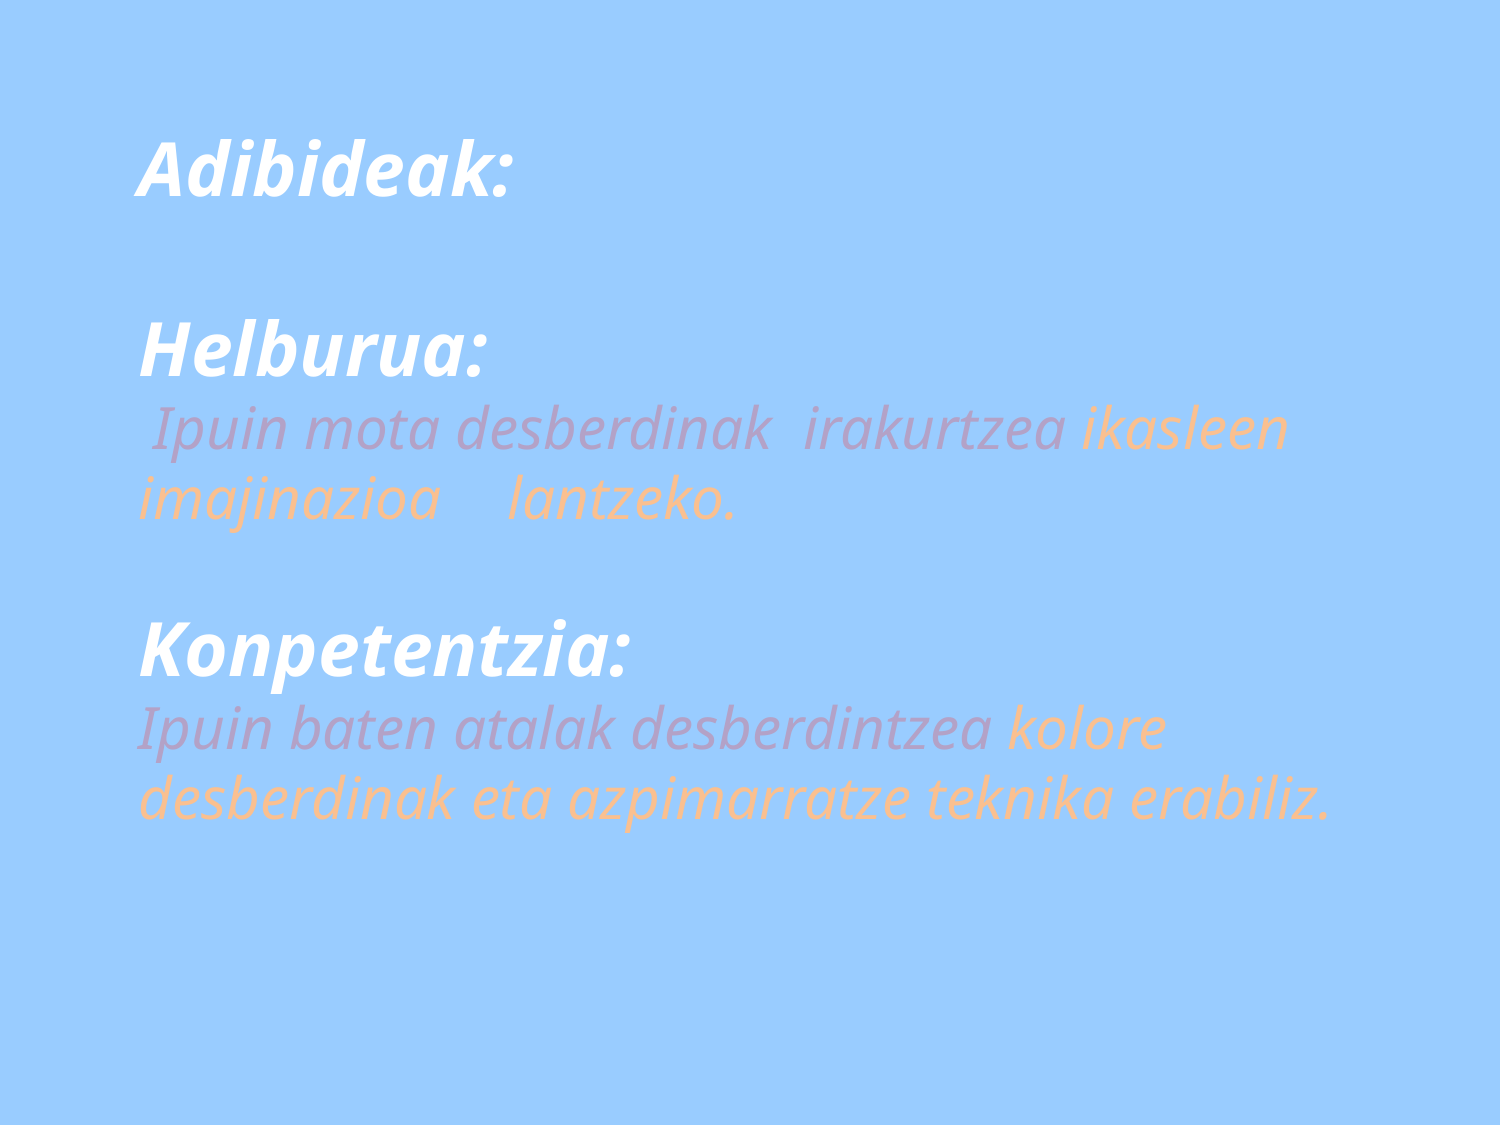

Adibideak:
Helburua:
 Ipuin mota desberdinak 	irakurtzea ikasleen imajinazioa 	lantzeko.
Konpetentzia:
Ipuin baten atalak desberdintzea kolore desberdinak eta azpimarratze teknika erabiliz.